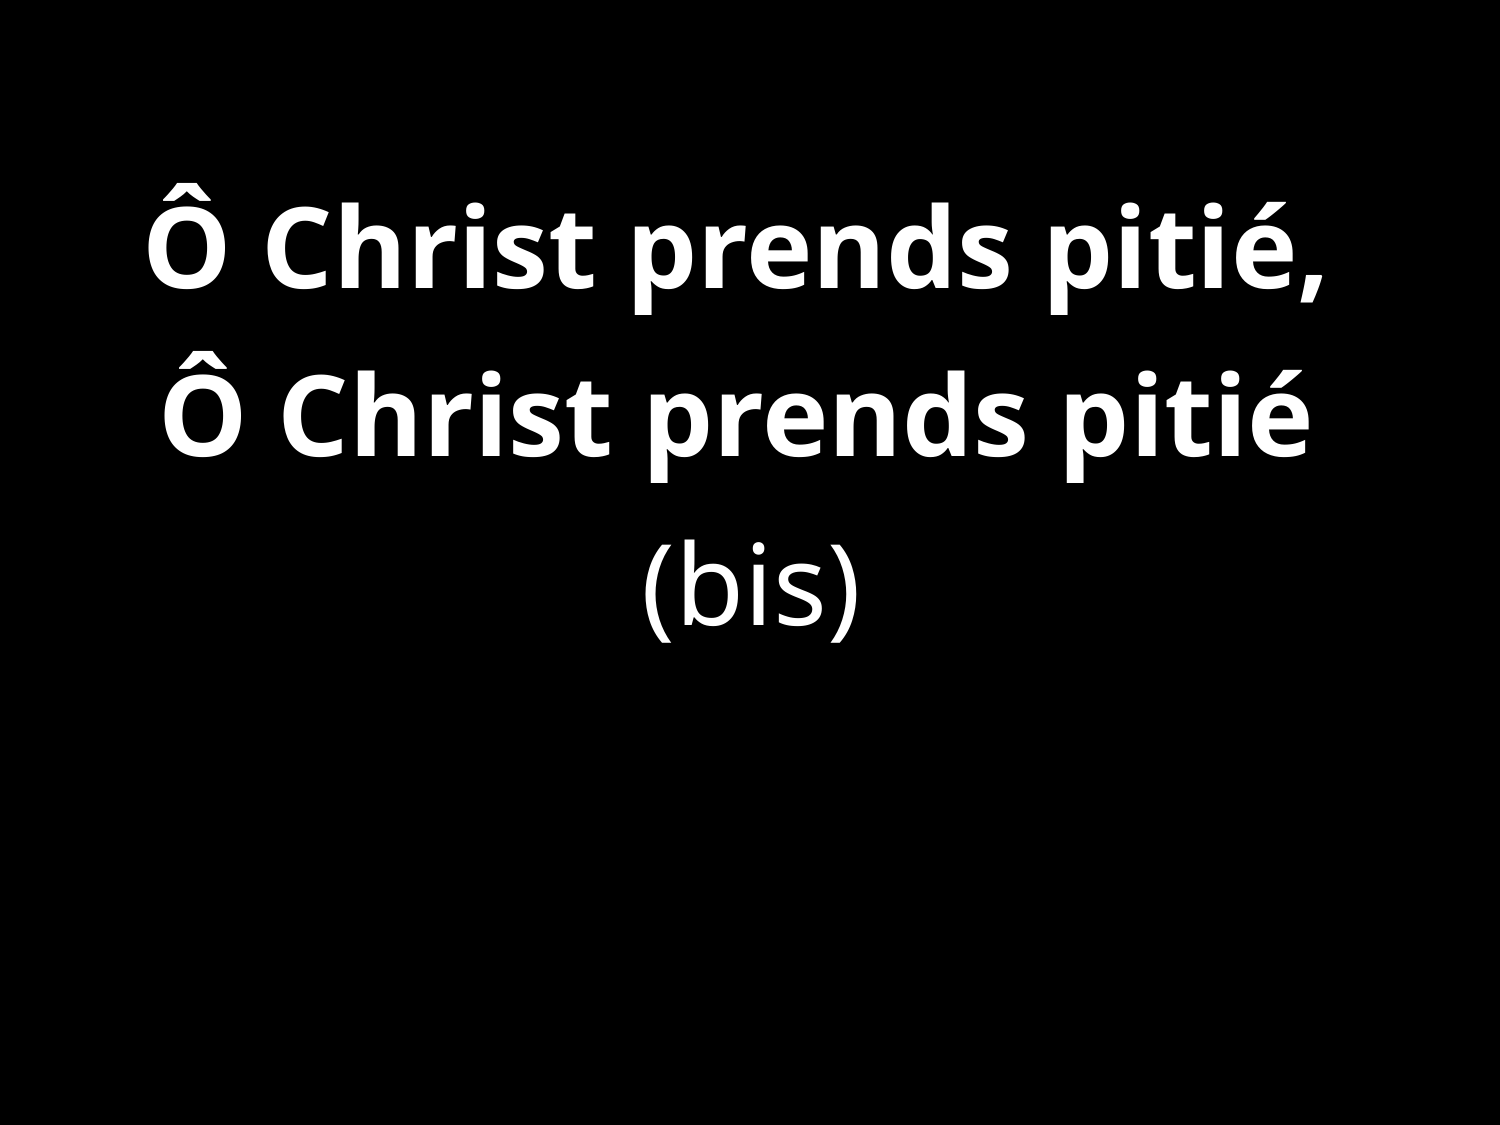

# Ô Christ prends pitié,
Ô Christ prends pitié
(bis)